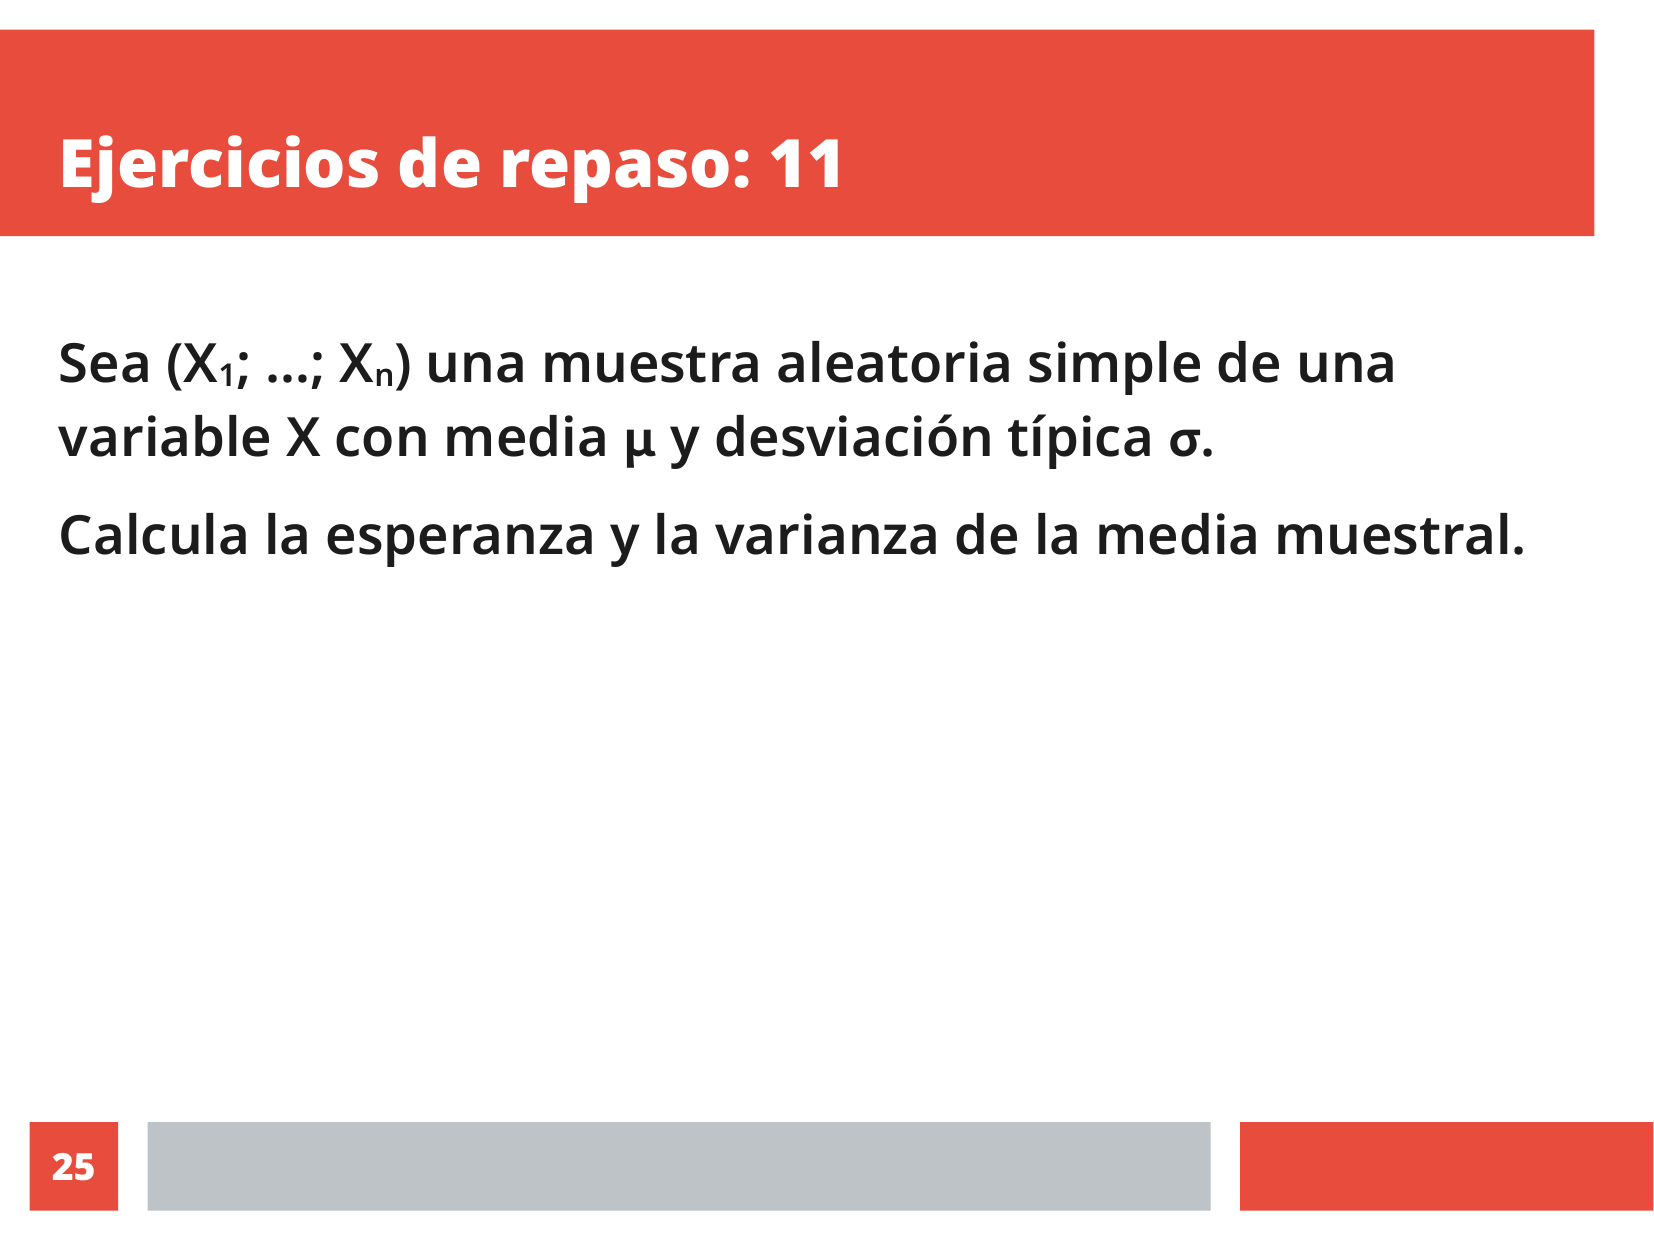

# Ejercicios de repaso: 11
Sea (X1; …; Xn) una muestra aleatoria simple de una variable X con media μ y desviación típica σ.
Calcula la esperanza y la varianza de la media muestral.
25